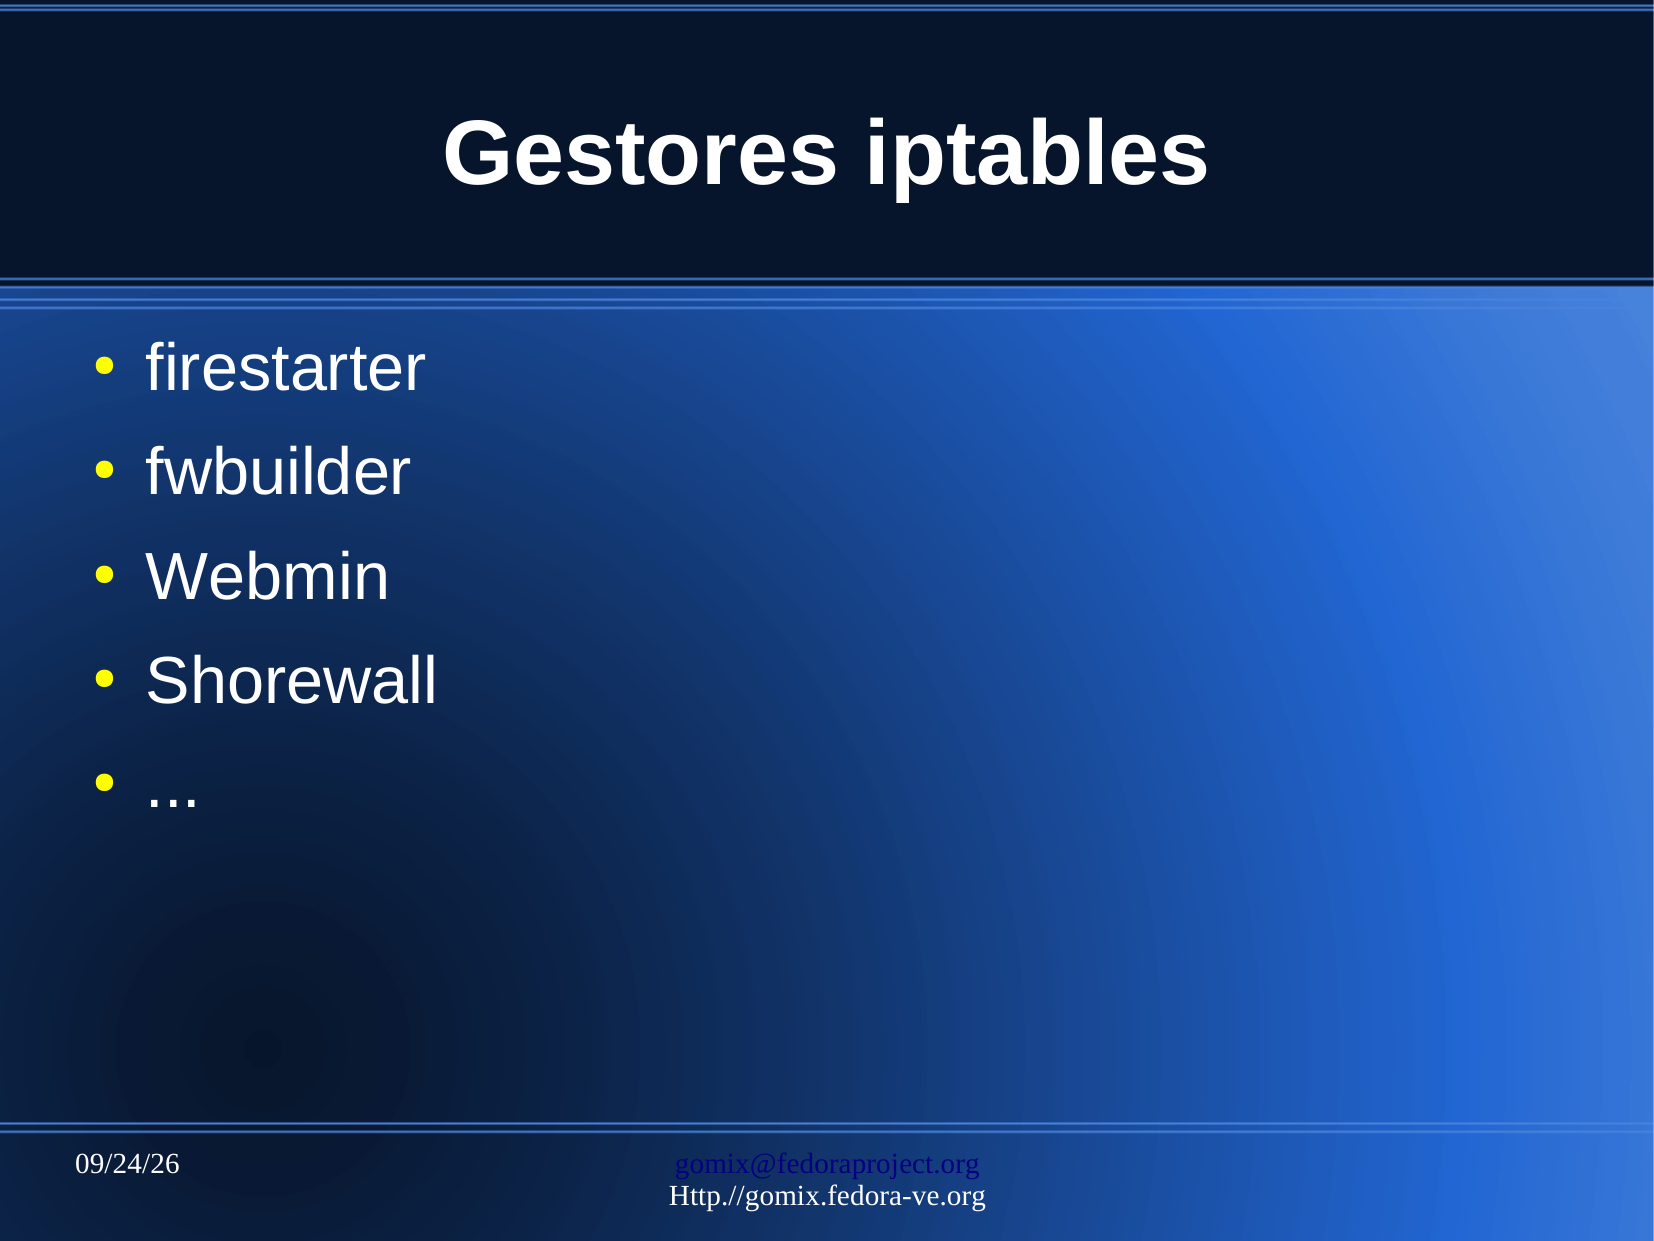

# Gestores iptables
firestarter
fwbuilder
Webmin
Shorewall
...